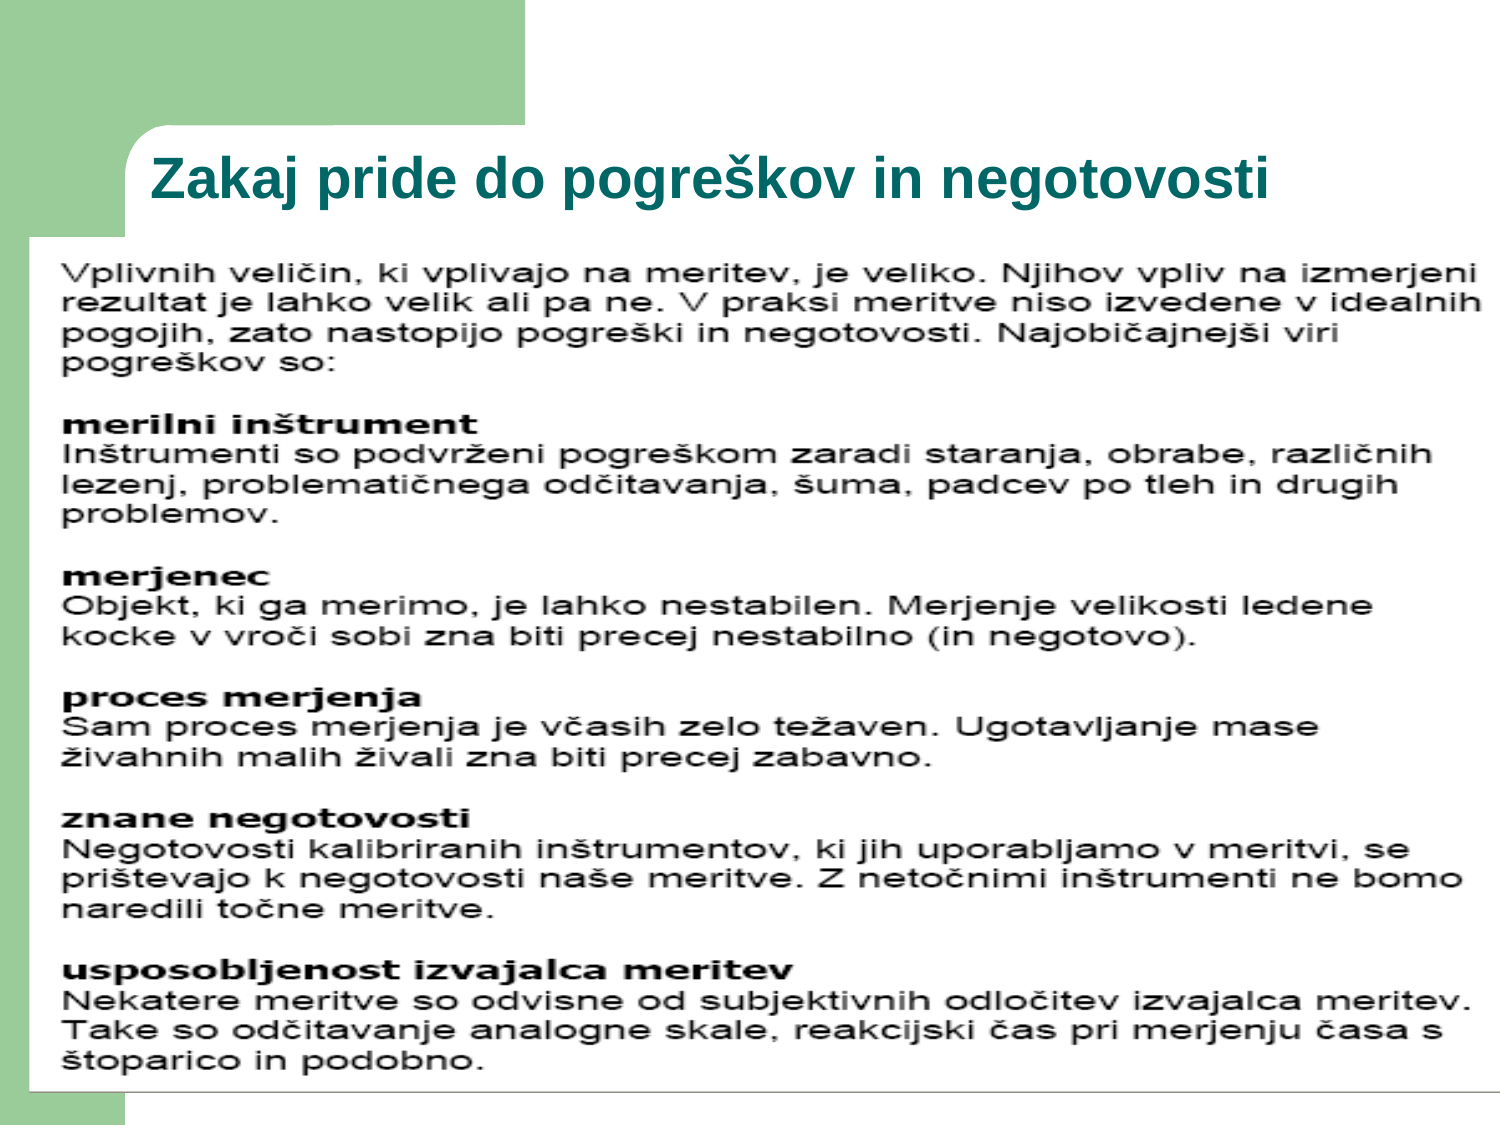

# Zakaj pride do pogreškov in negotovosti